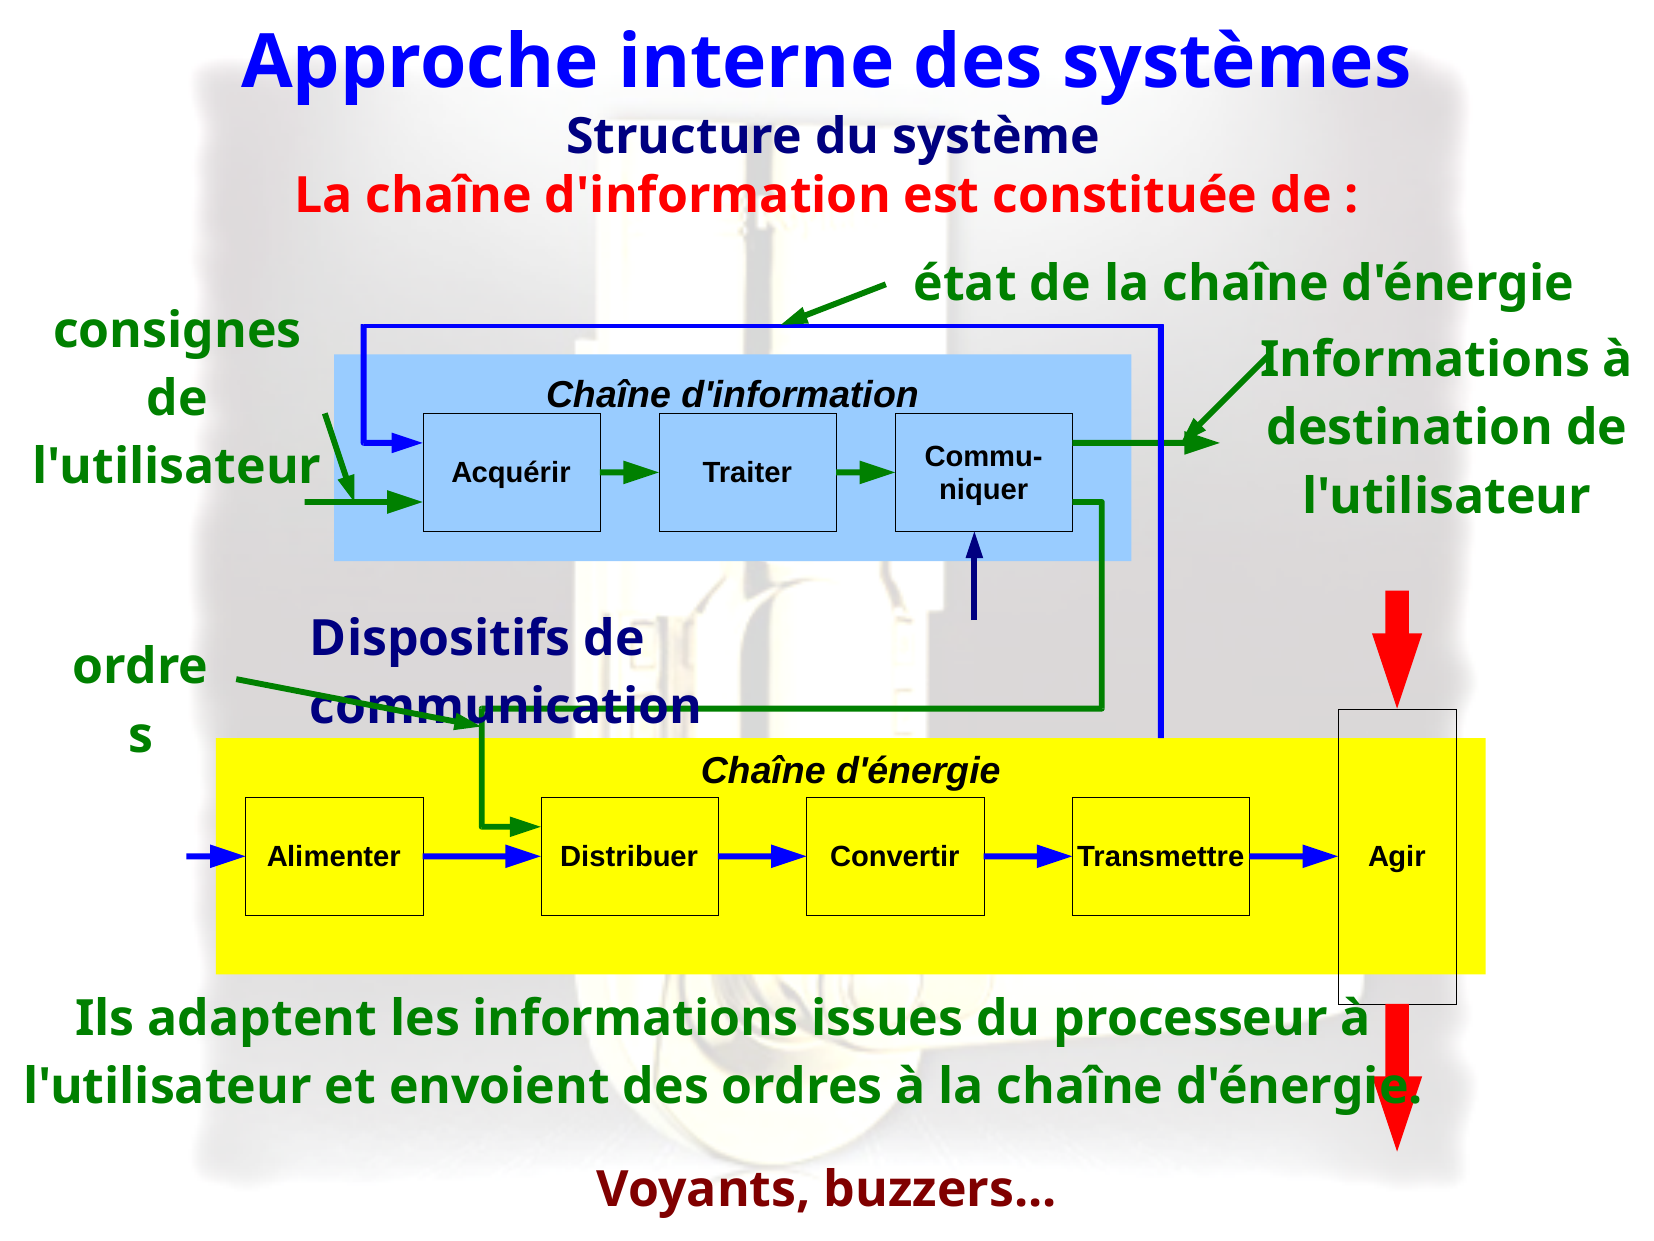

Structure du système
La chaîne d'information est constituée de :
état de la chaîne d'énergie
consignes de l'utilisateur
Informations à destination de l'utilisateur
Dispositifs de communication
ordres
Ils adaptent les informations issues du processeur à l'utilisateur et envoient des ordres à la chaîne d'énergie.
Voyants, buzzers...